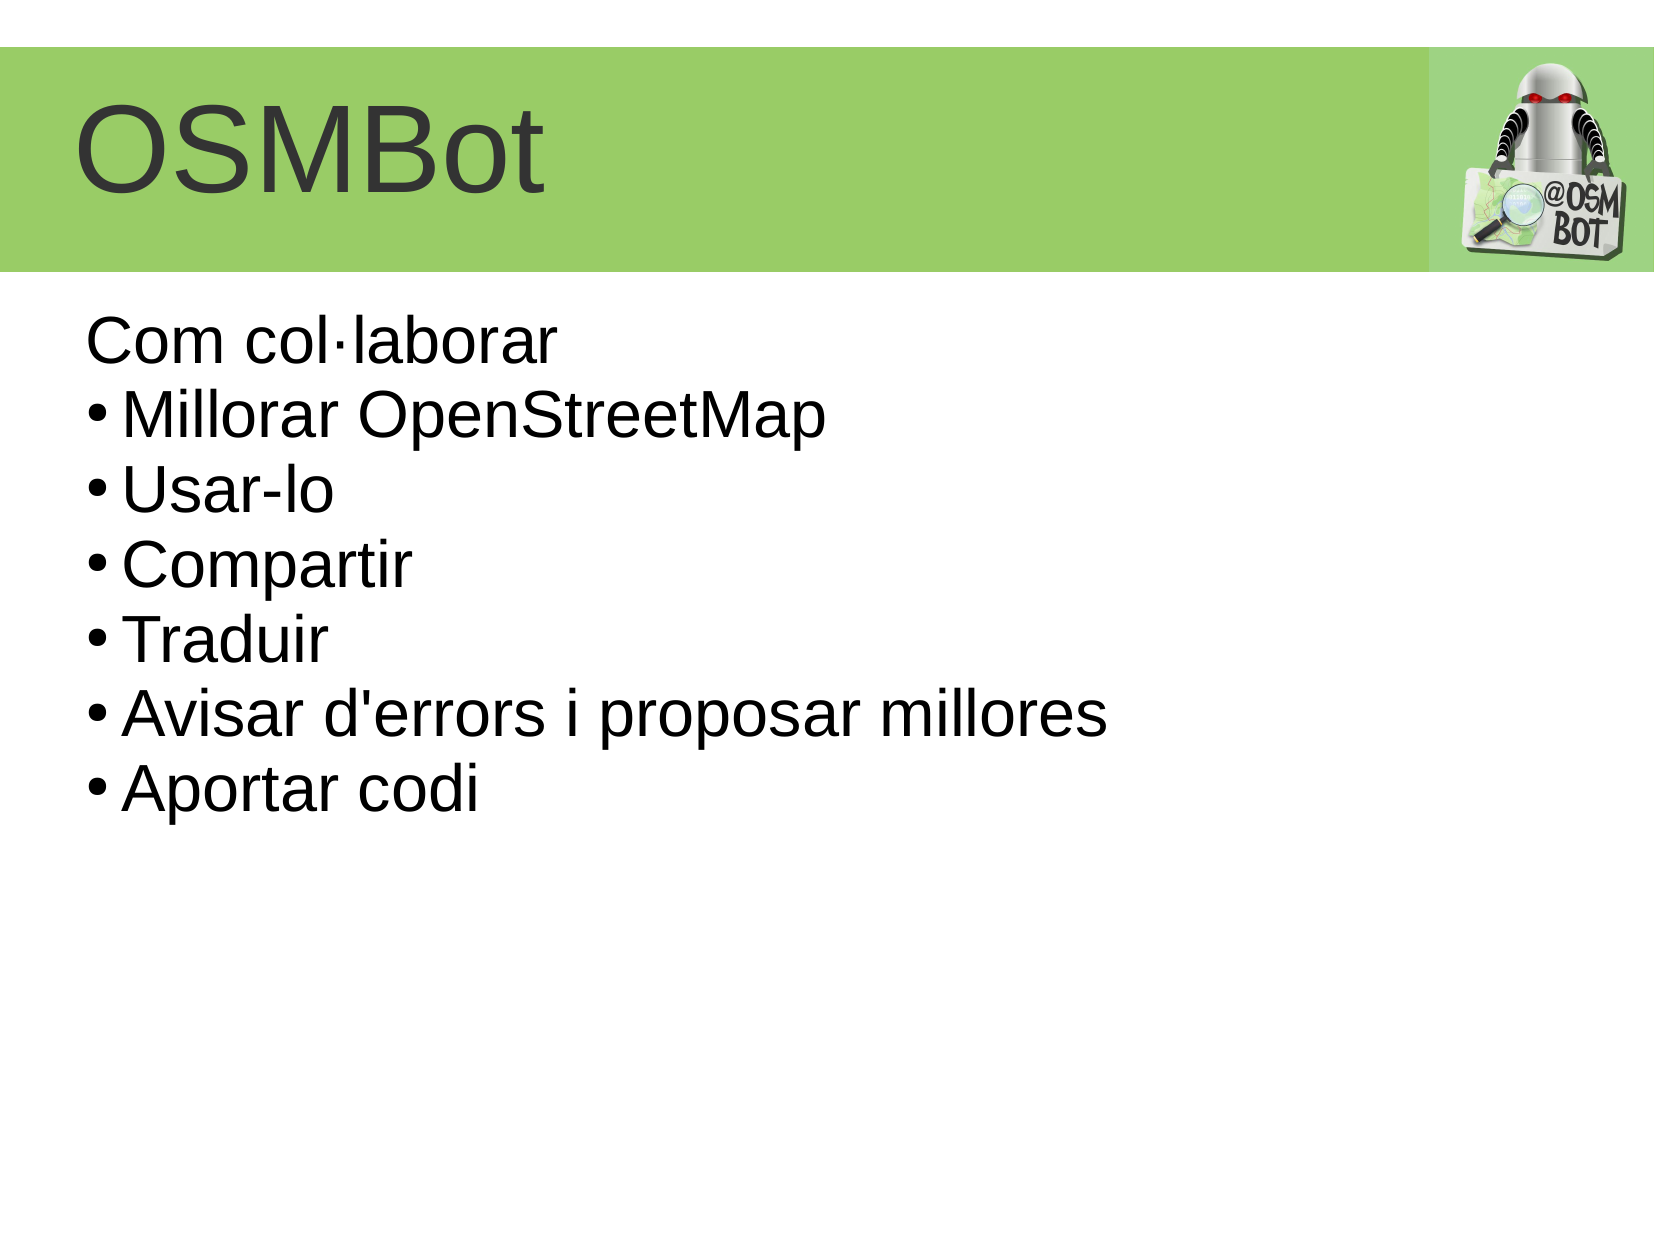

OSMBot
Com col·laborar
Millorar OpenStreetMap
Usar-lo
Compartir
Traduir
Avisar d'errors i proposar millores
Aportar codi